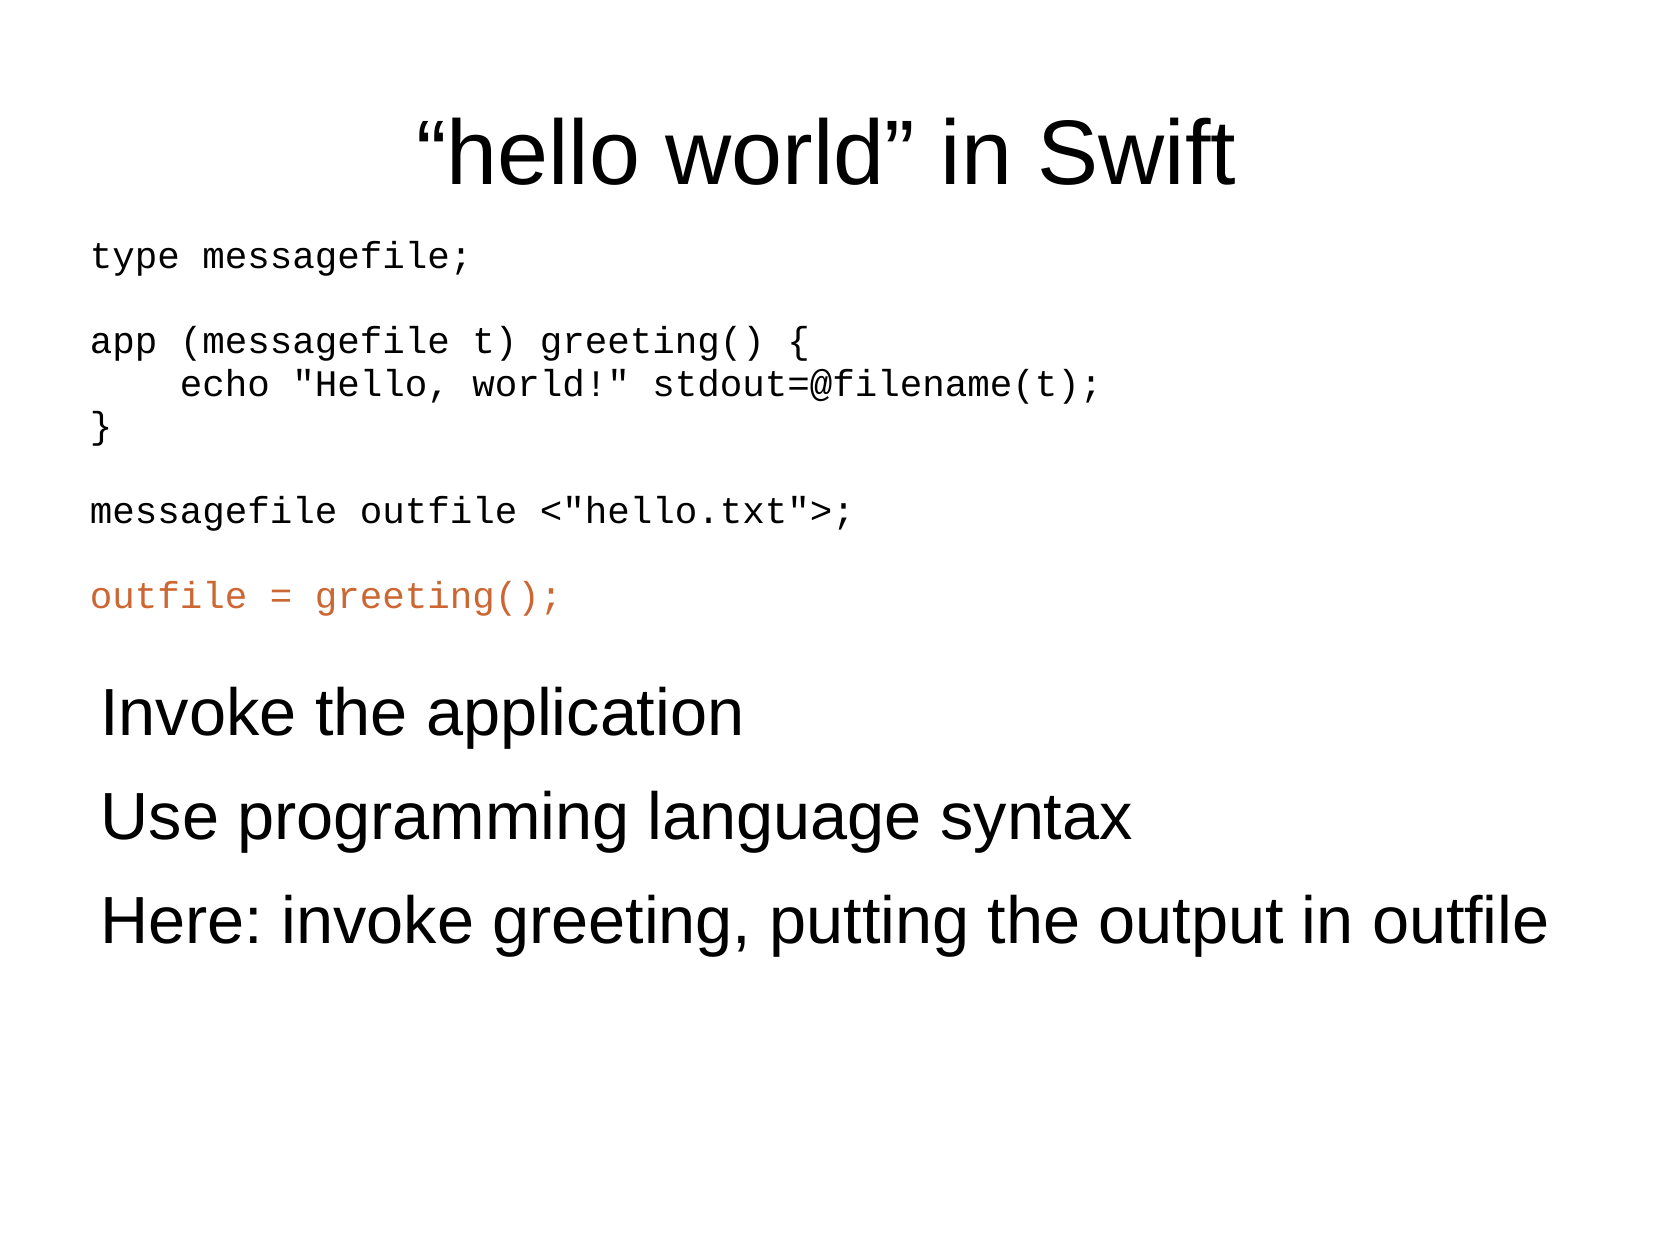

# “hello world” in Swift
type messagefile;
app (messagefile t) greeting() {
 echo "Hello, world!" stdout=@filename(t);
}
messagefile outfile <"hello.txt">;
outfile = greeting();
Invoke the application
Use programming language syntax
Here: invoke greeting, putting the output in outfile